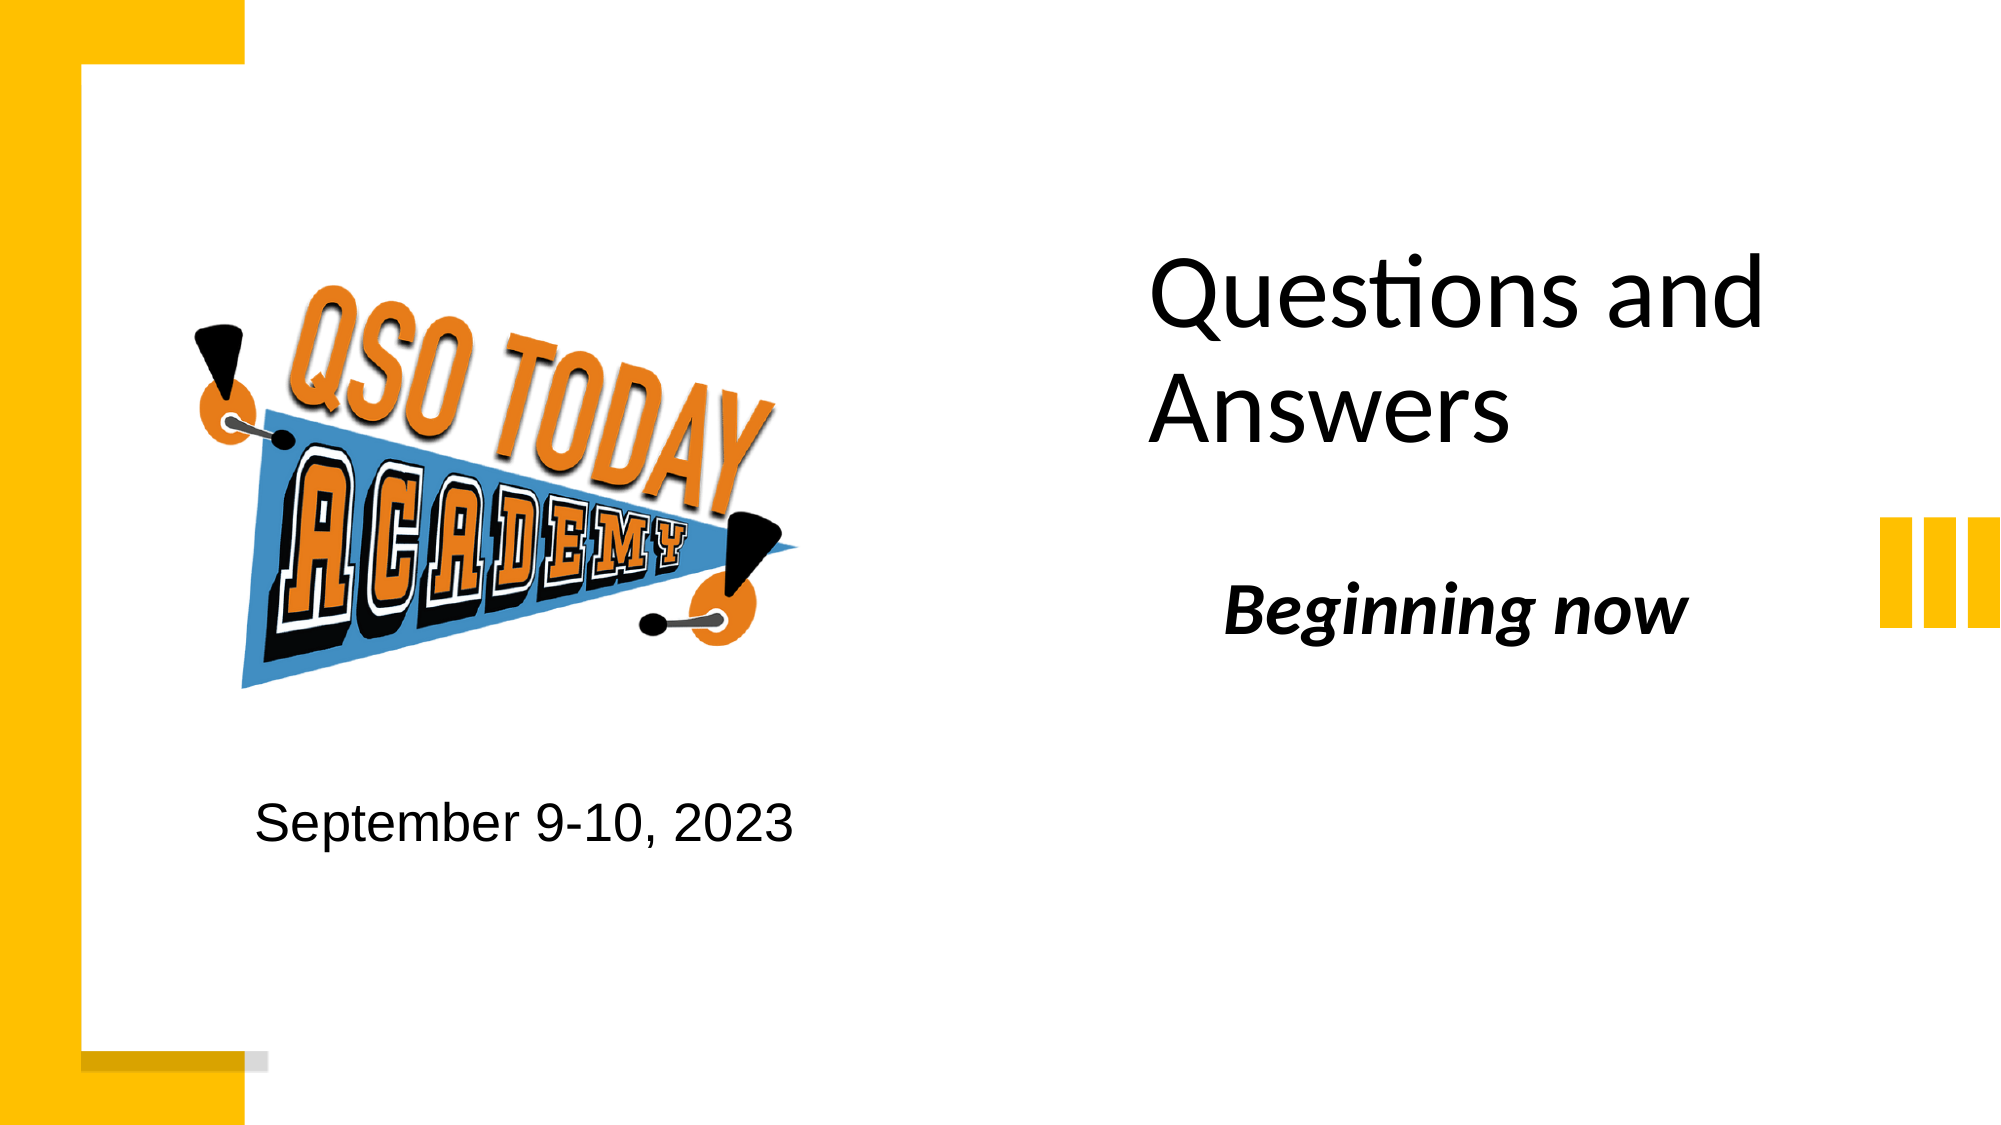

Questions and Answers
Beginning now
September 9-10, 2023